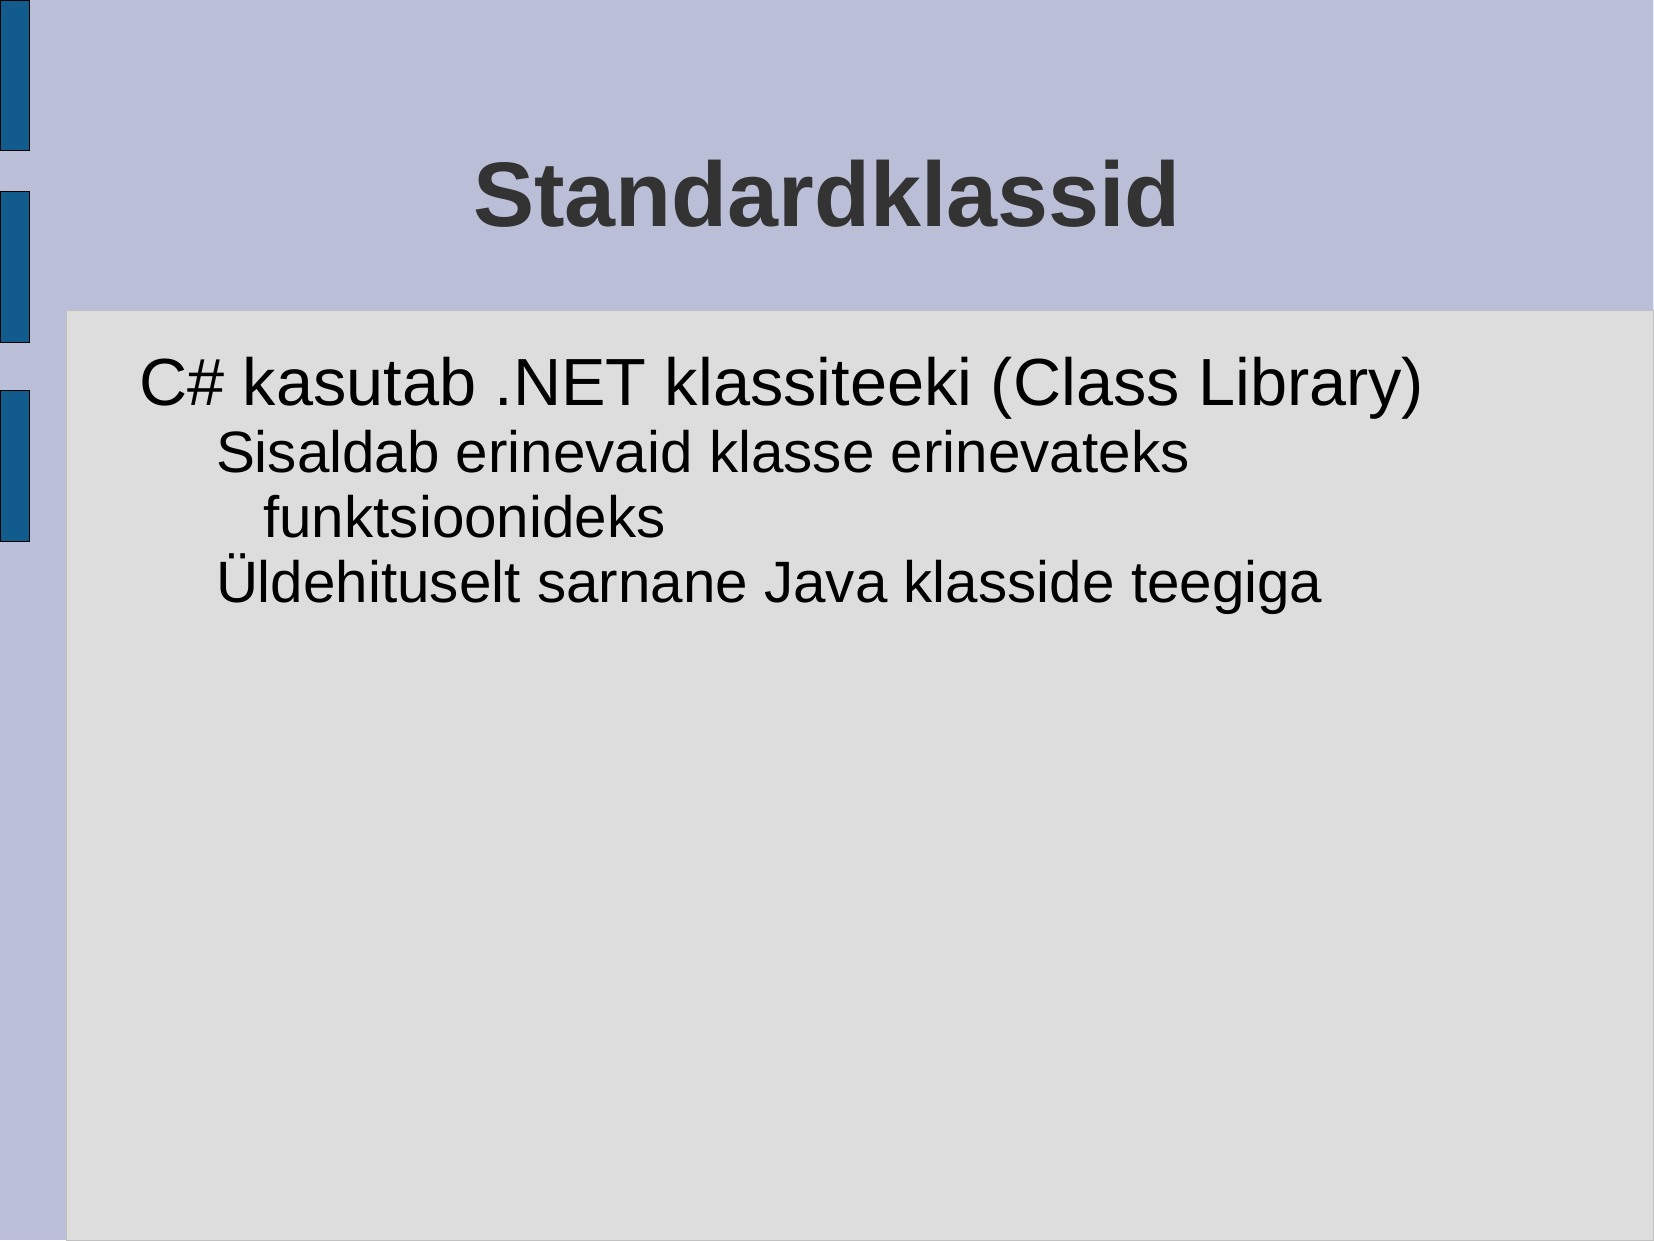

# Standardklassid
C# kasutab .NET klassiteeki (Class Library)
Sisaldab erinevaid klasse erinevateks funktsioonideks
Üldehituselt sarnane Java klasside teegiga